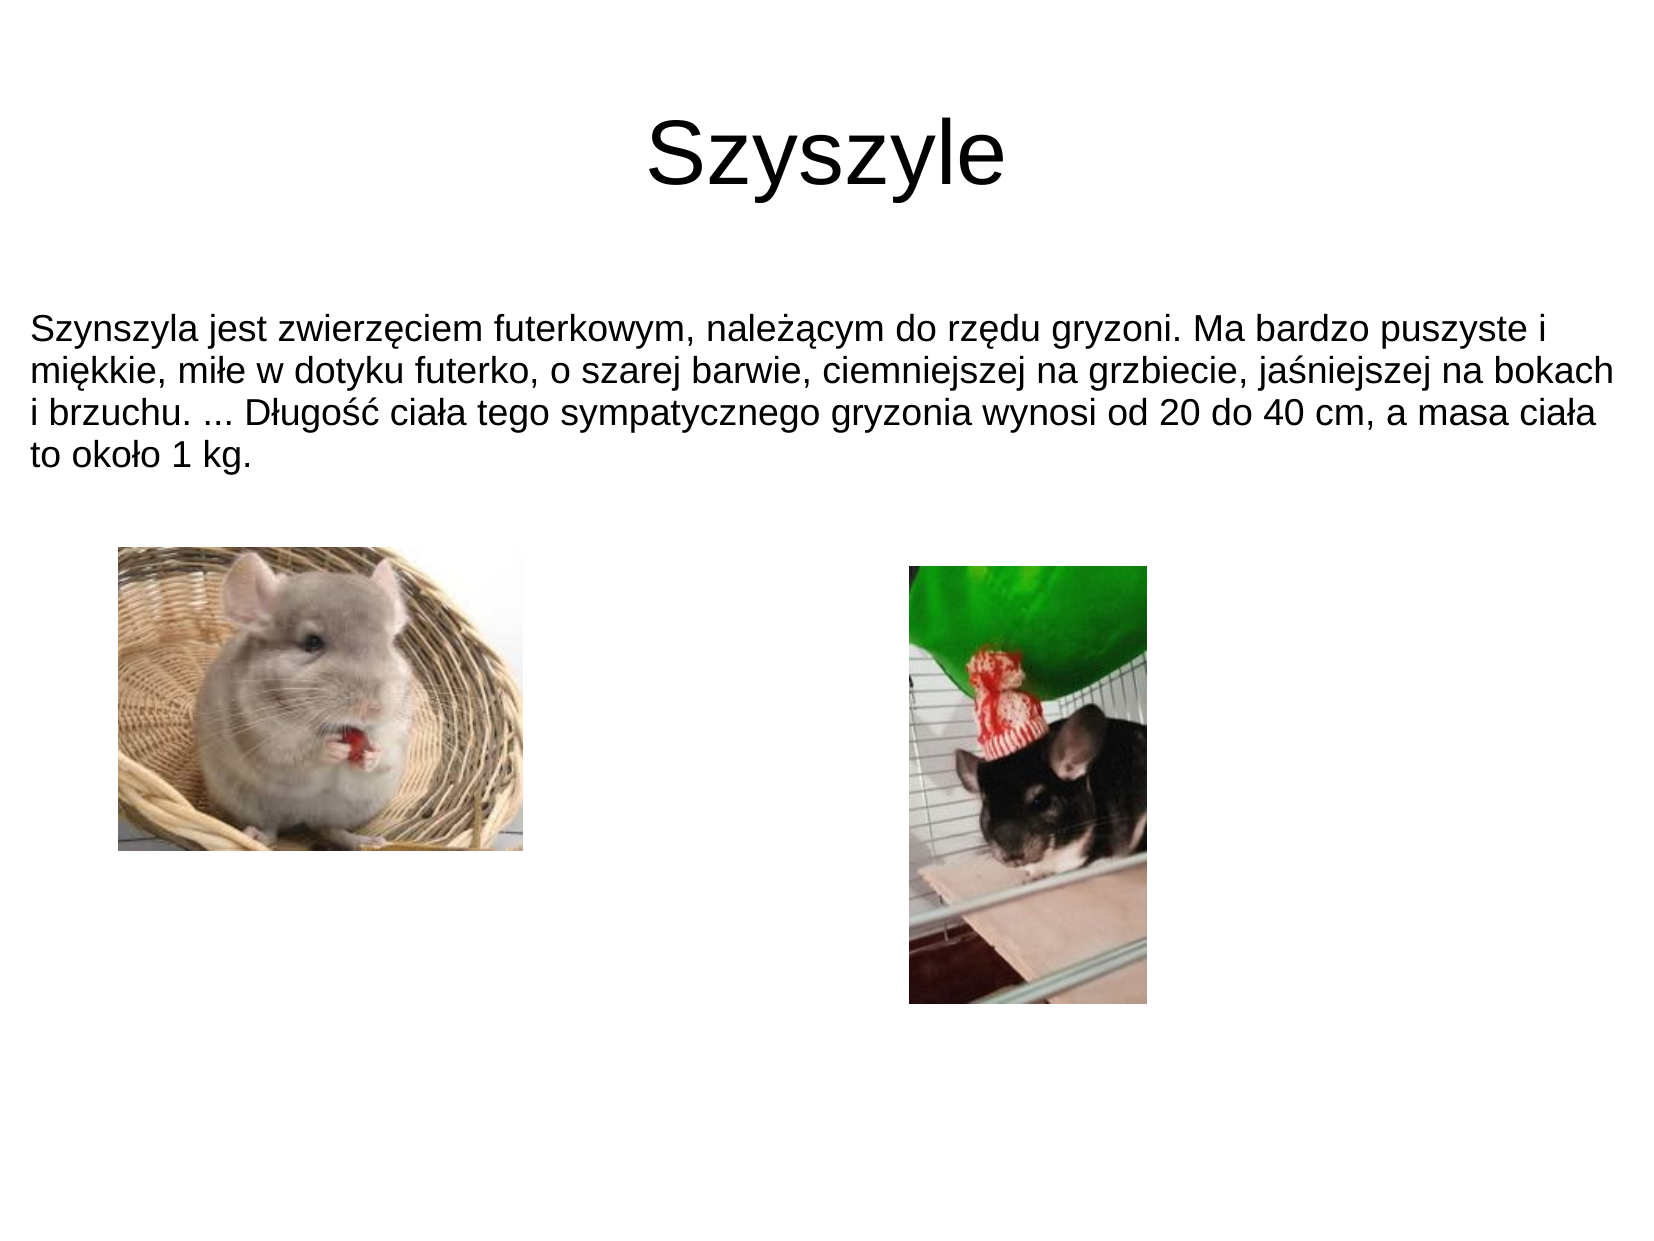

# Szyszyle
Szynszyla jest zwierzęciem futerkowym, należącym do rzędu gryzoni. Ma bardzo puszyste i miękkie, miłe w dotyku futerko, o szarej barwie, ciemniejszej na grzbiecie, jaśniejszej na bokach i brzuchu. ... Długość ciała tego sympatycznego gryzonia wynosi od 20 do 40 cm, a masa ciała to około 1 kg.